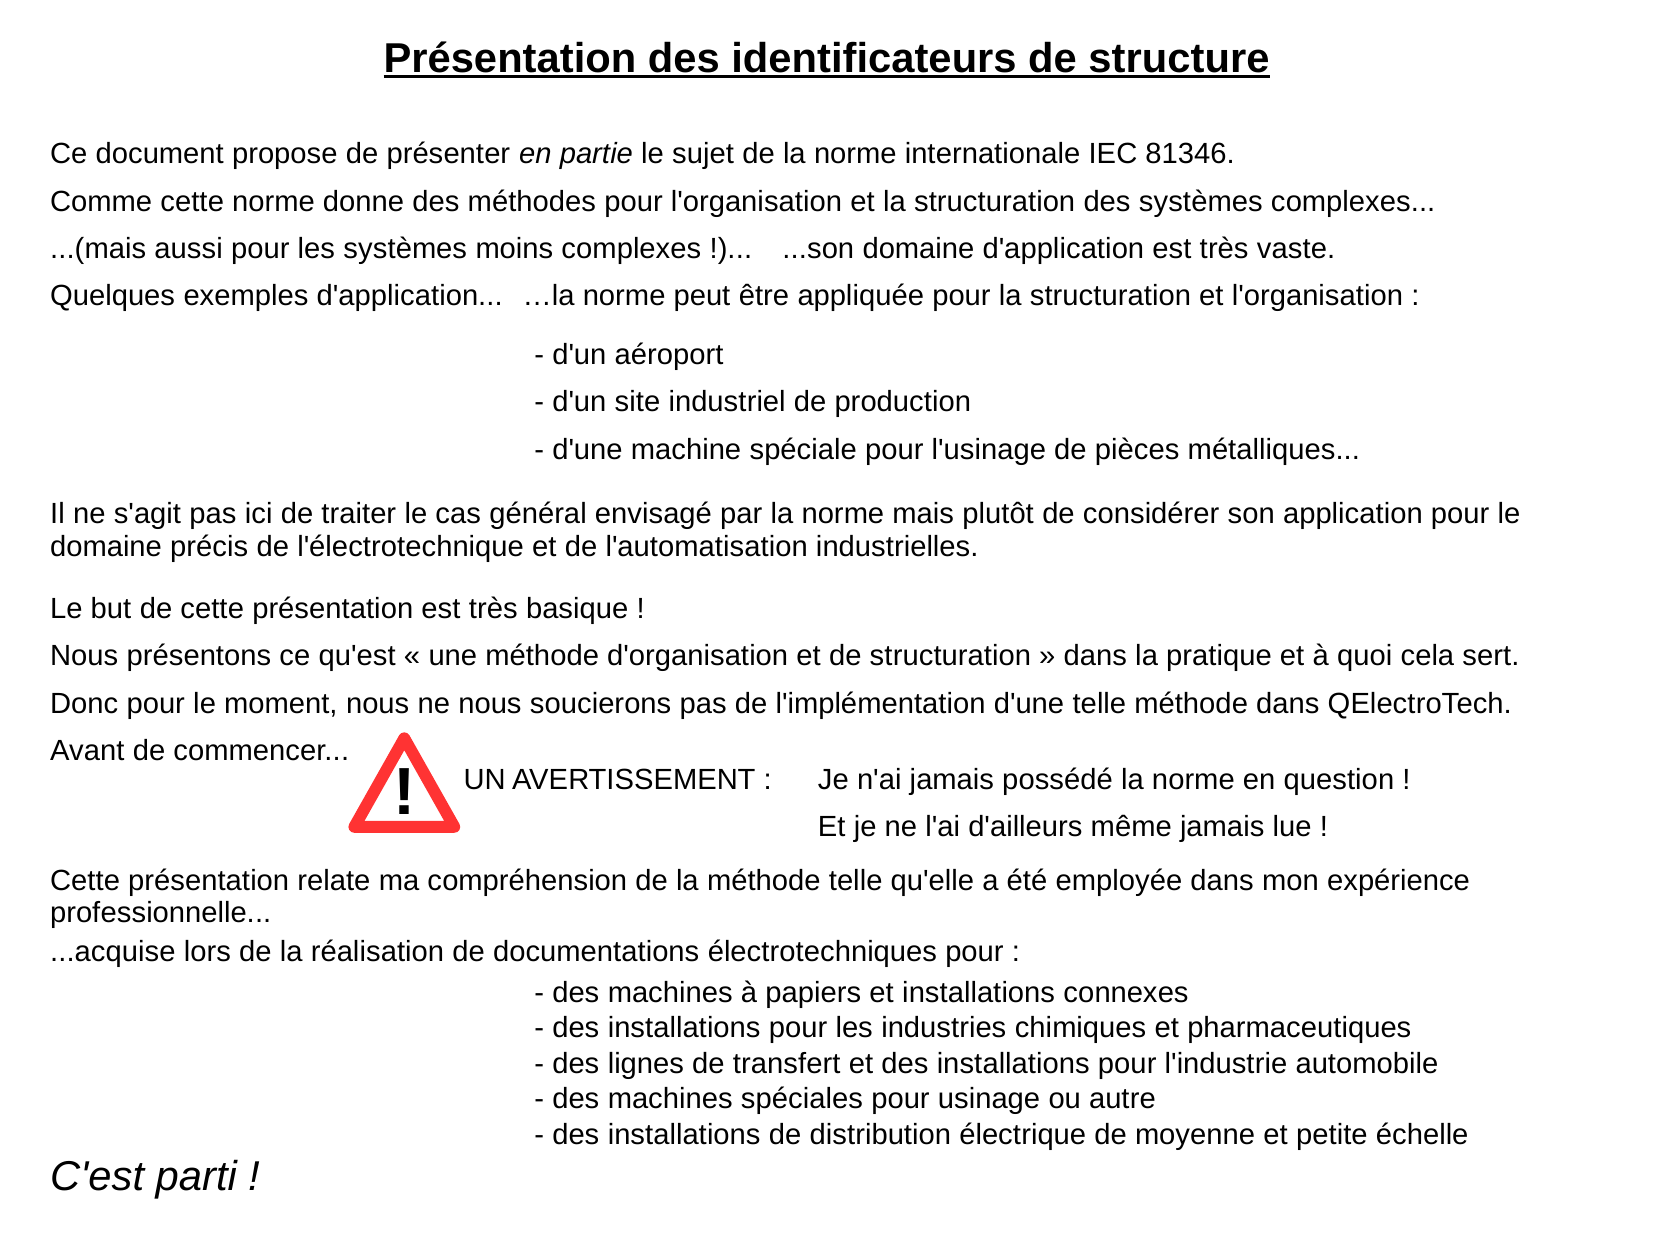

Présentation des identificateurs de structure
Ce document propose de présenter en partie le sujet de la norme internationale IEC 81346.
Comme cette norme donne des méthodes pour l'organisation et la structuration des systèmes complexes...
...(mais aussi pour les systèmes moins complexes !)...
...son domaine d'application est très vaste.
Quelques exemples d'application...
…la norme peut être appliquée pour la structuration et l'organisation :
- d'un aéroport
- d'un site industriel de production
- d'une machine spéciale pour l'usinage de pièces métalliques...
Il ne s'agit pas ici de traiter le cas général envisagé par la norme mais plutôt de considérer son application pour le domaine précis de l'électrotechnique et de l'automatisation industrielles.
Le but de cette présentation est très basique !
Nous présentons ce qu'est « une méthode d'organisation et de structuration » dans la pratique et à quoi cela sert.
Donc pour le moment, nous ne nous soucierons pas de l'implémentation d'une telle méthode dans QElectroTech.
Avant de commencer...
!
UN AVERTISSEMENT :
Je n'ai jamais possédé la norme en question !
Et je ne l'ai d'ailleurs même jamais lue !
Cette présentation relate ma compréhension de la méthode telle qu'elle a été employée dans mon expérience professionnelle...
...acquise lors de la réalisation de documentations électrotechniques pour :
- des machines à papiers et installations connexes
- des installations pour les industries chimiques et pharmaceutiques
- des lignes de transfert et des installations pour l'industrie automobile
- des machines spéciales pour usinage ou autre
- des installations de distribution électrique de moyenne et petite échelle
C'est parti !